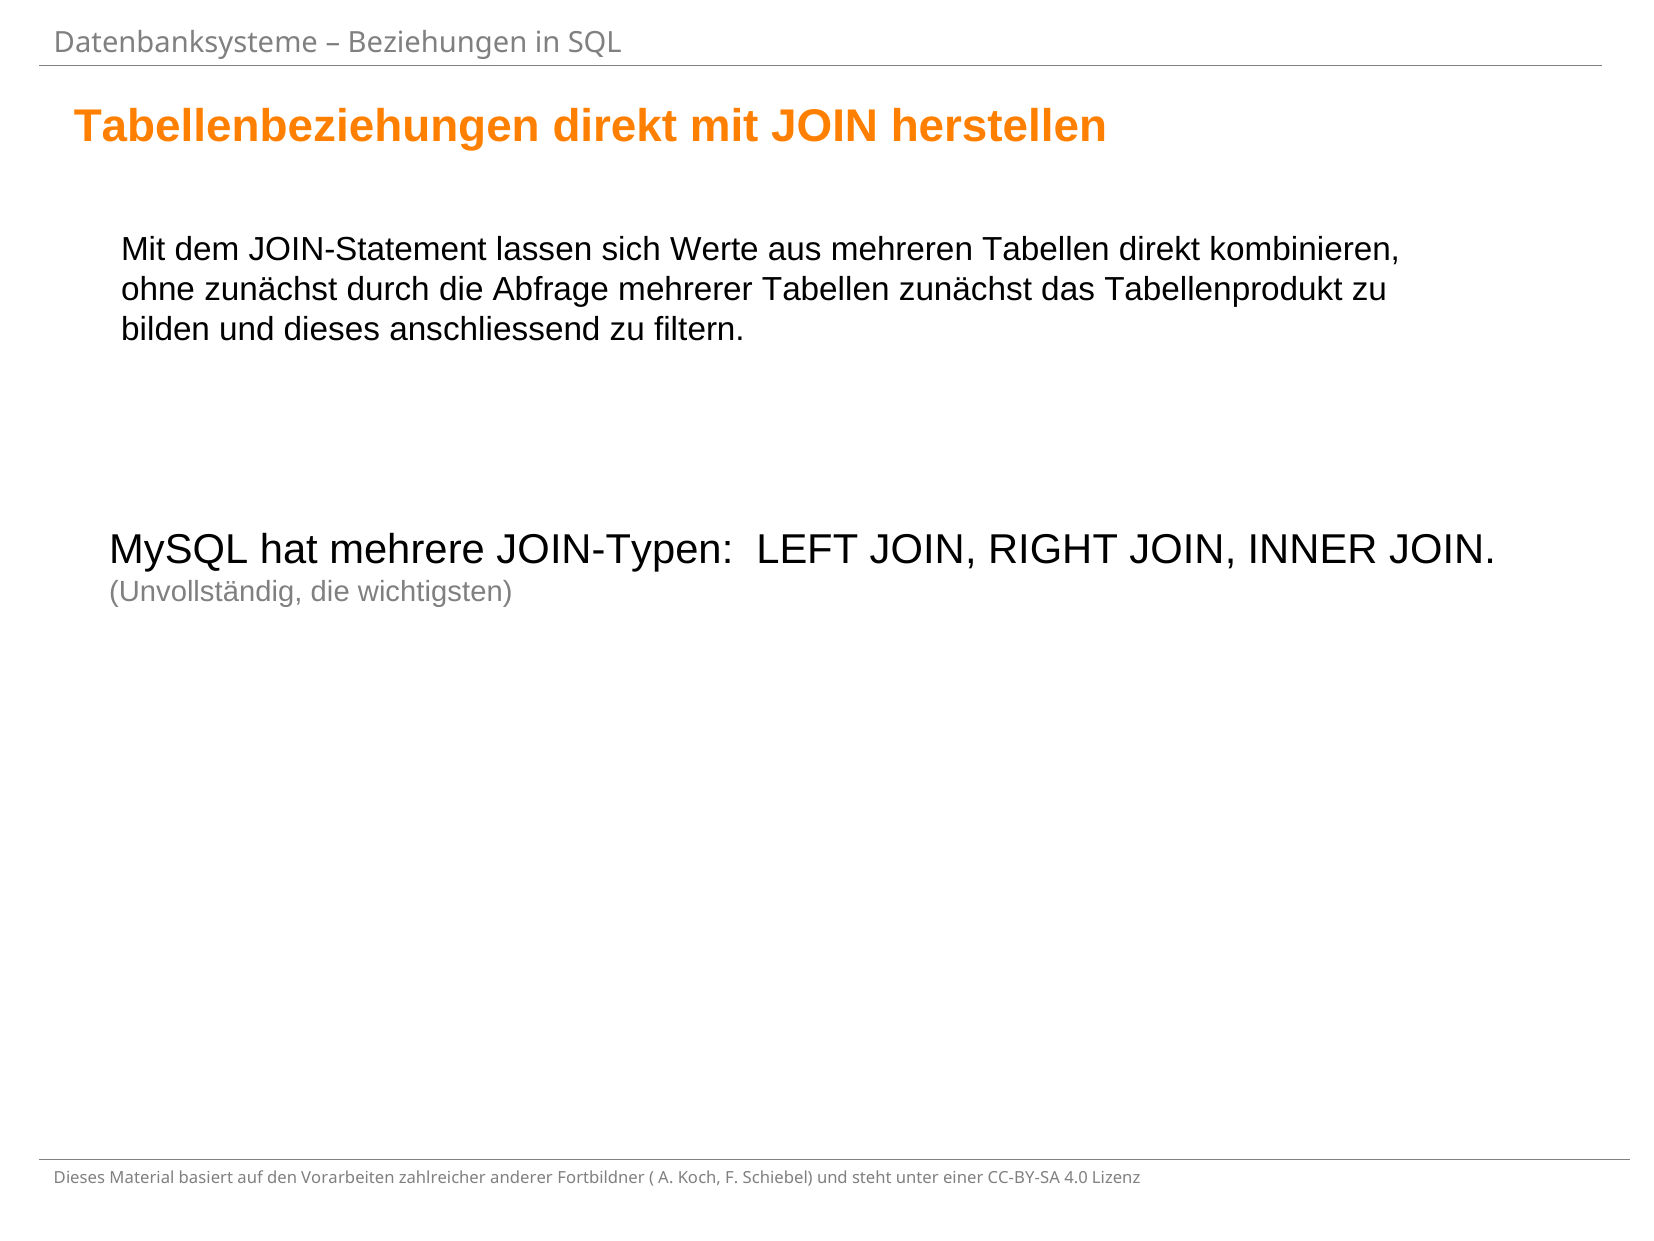

Datenbanksysteme – Beziehungen in SQL
Tabellenbeziehungen direkt mit JOIN herstellen
Mit dem JOIN-Statement lassen sich Werte aus mehreren Tabellen direkt kombinieren, ohne zunächst durch die Abfrage mehrerer Tabellen zunächst das Tabellenprodukt zu bilden und dieses anschliessend zu filtern.
MySQL hat mehrere JOIN-Typen: LEFT JOIN, RIGHT JOIN, INNER JOIN. (Unvollständig, die wichtigsten)